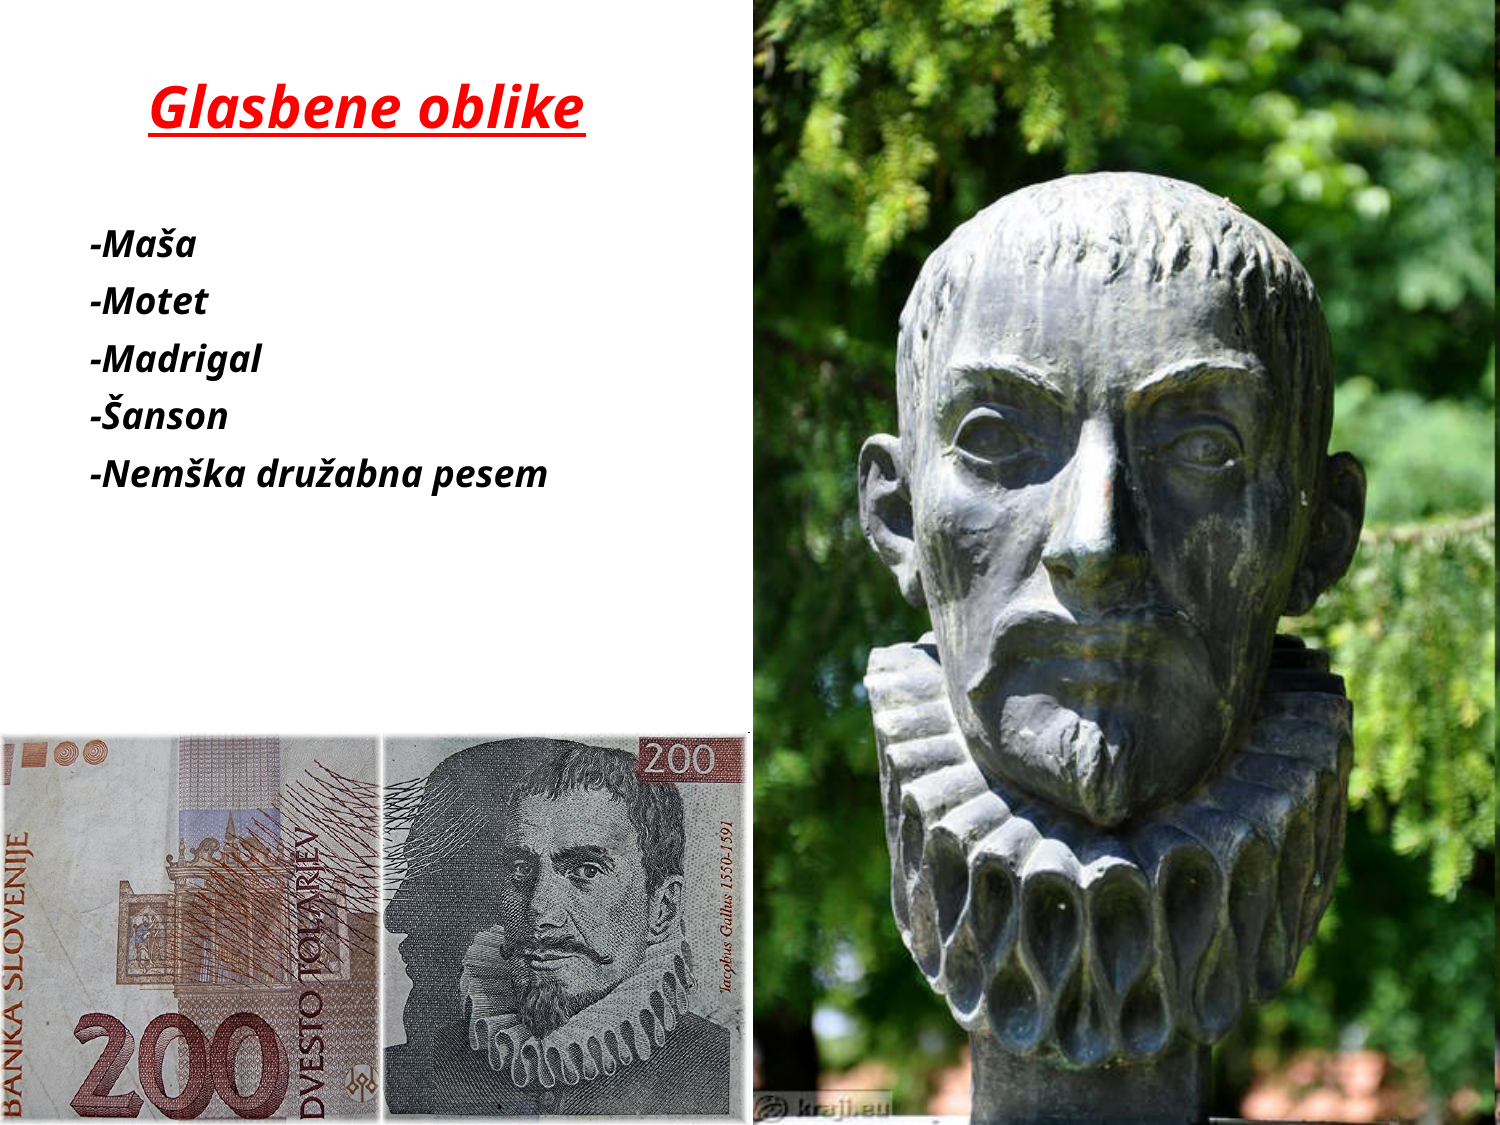

Glasbene oblike
-Maša
-Motet
-Madrigal
-Šanson
-Nemška družabna pesem